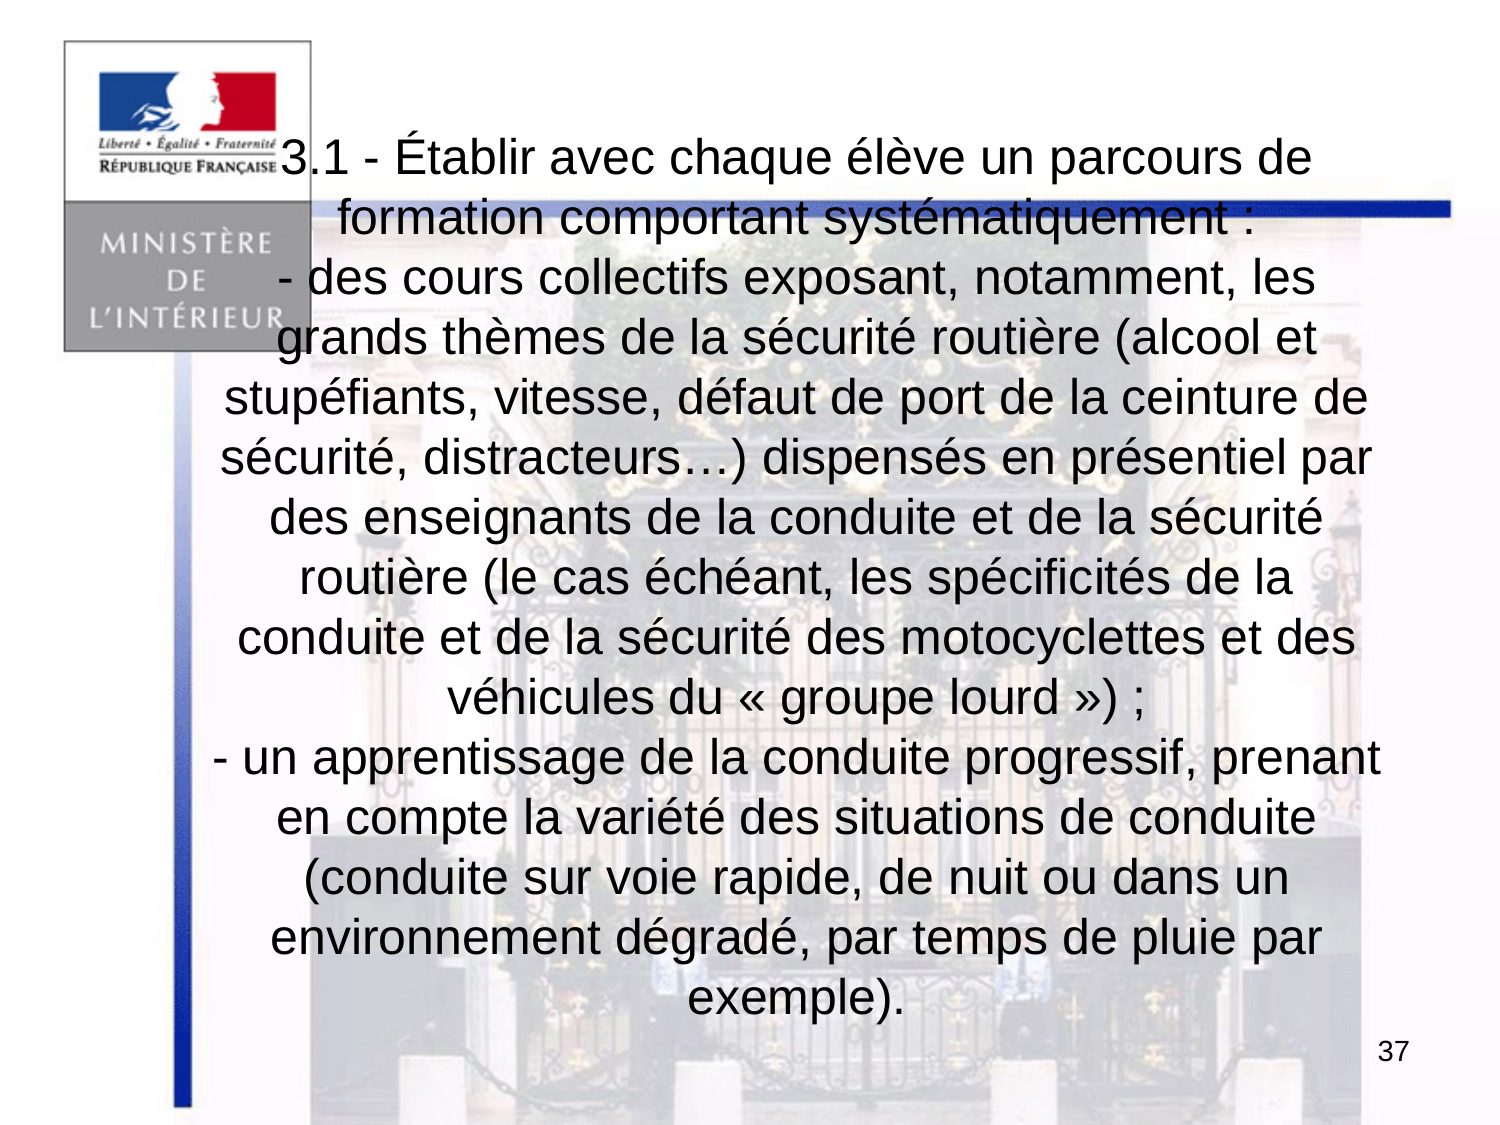

# 3.1 - Établir avec chaque élève un parcours de formation comportant systématiquement : - des cours collectifs exposant, notamment, les grands thèmes de la sécurité routière (alcool et stupéfiants, vitesse, défaut de port de la ceinture de sécurité, distracteurs…) dispensés en présentiel par des enseignants de la conduite et de la sécurité routière (le cas échéant, les spécificités de la conduite et de la sécurité des motocyclettes et des véhicules du « groupe lourd ») ; - un apprentissage de la conduite progressif, prenant en compte la variété des situations de conduite (conduite sur voie rapide, de nuit ou dans un environnement dégradé, par temps de pluie par exemple).